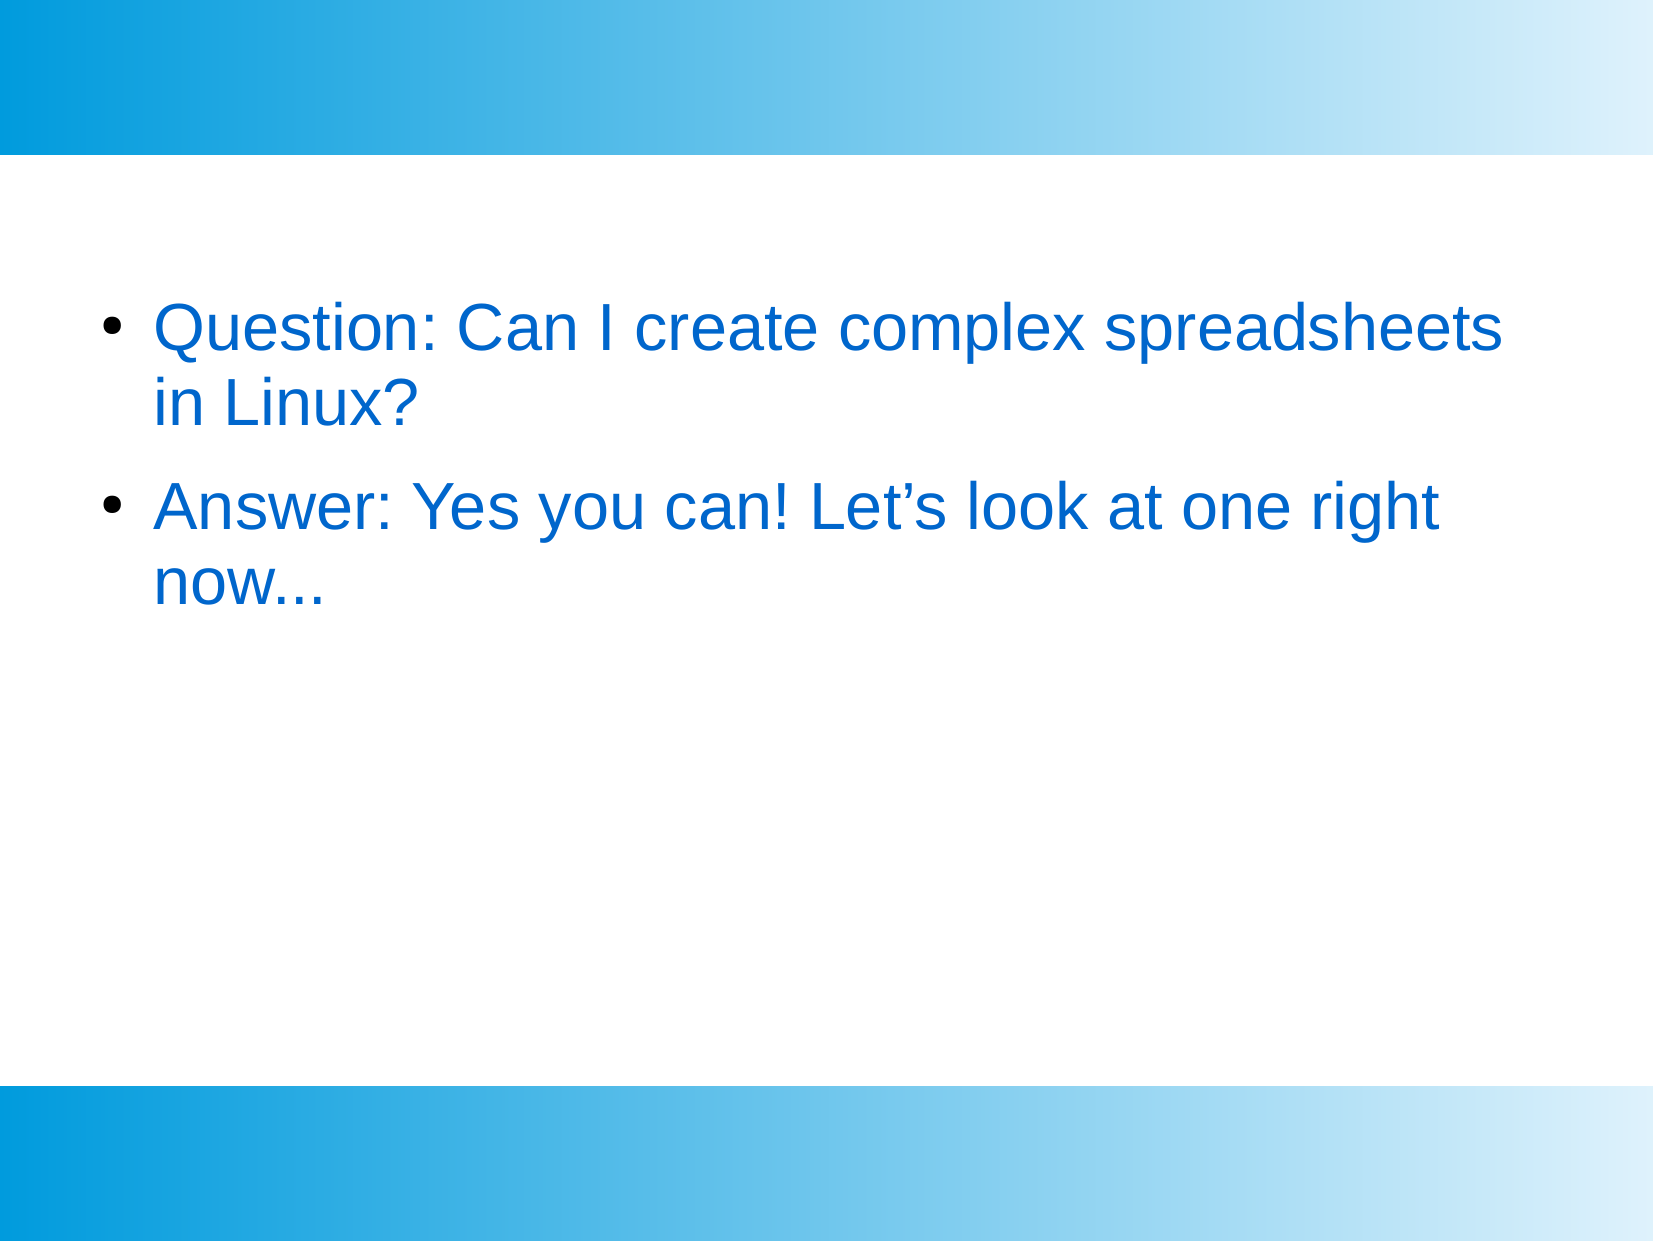

#
Question: Can I create complex spreadsheets in Linux?
Answer: Yes you can! Let’s look at one right now...